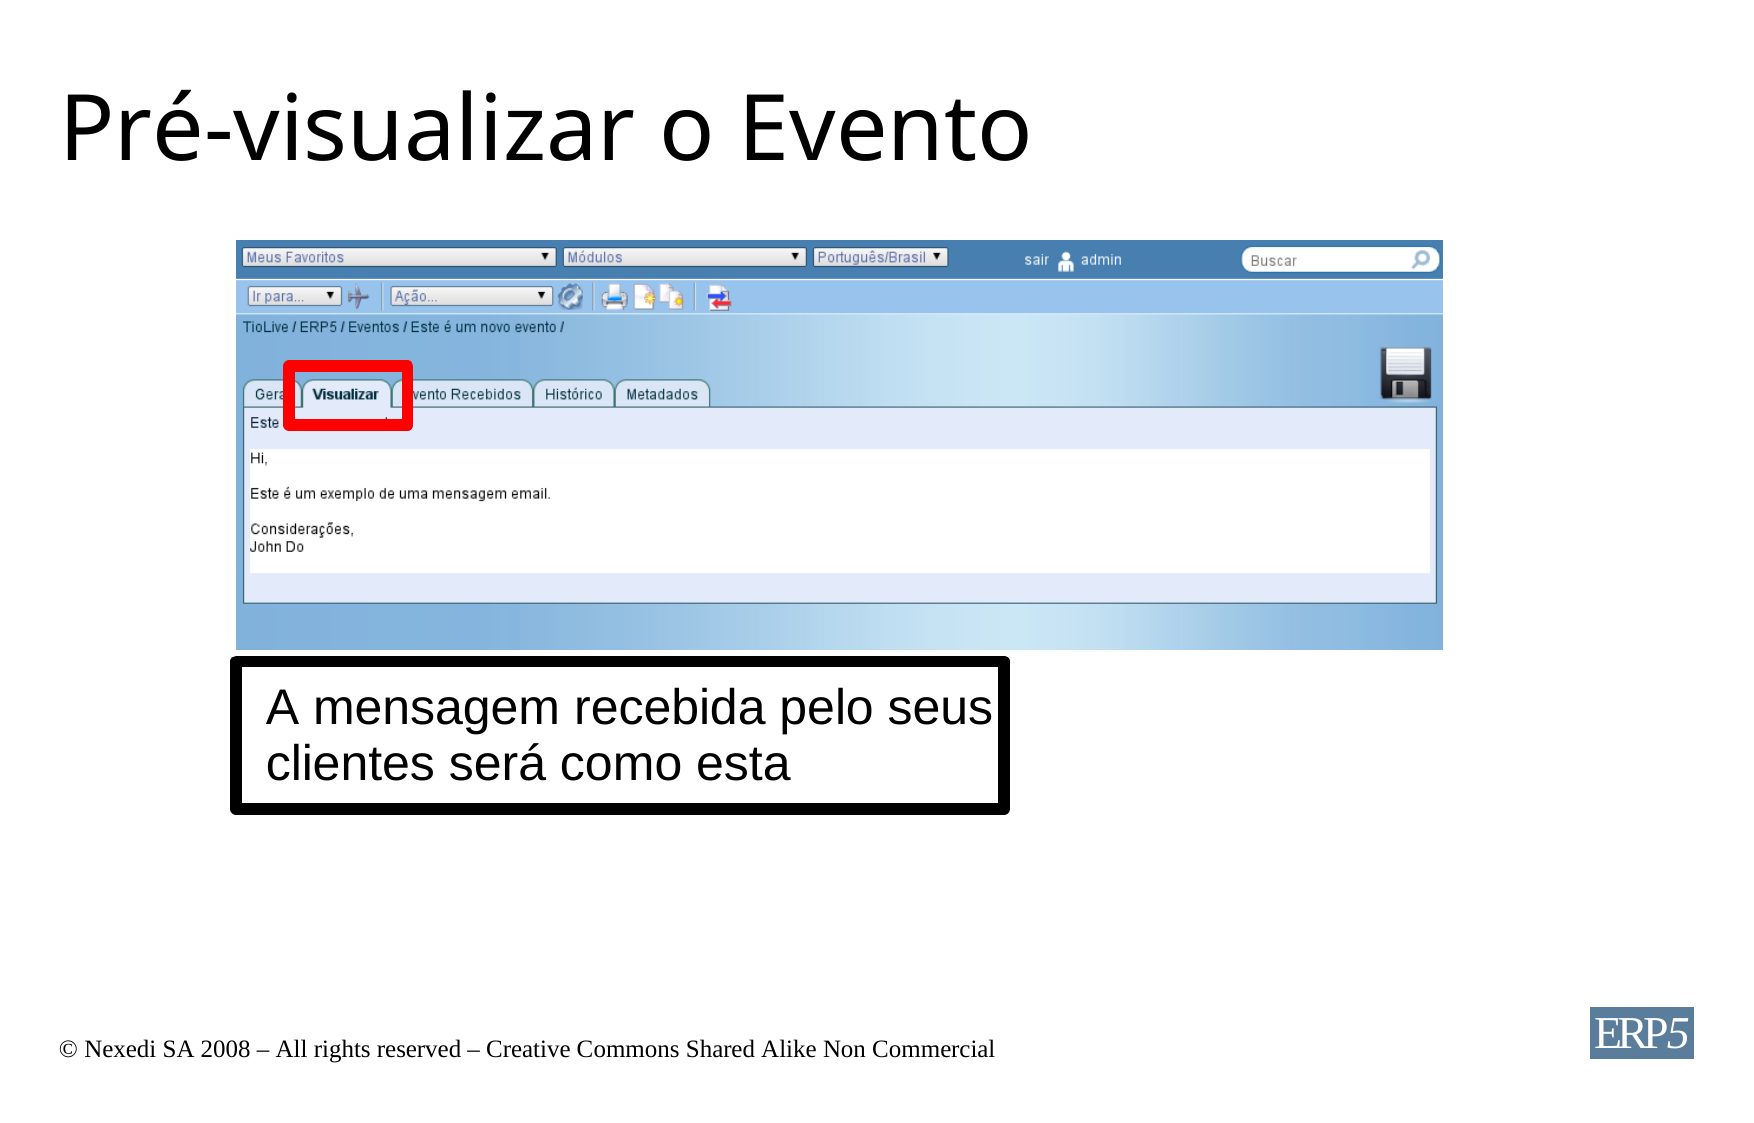

# Pré-visualizar o Evento
A mensagem recebida pelo seus clientes será como esta